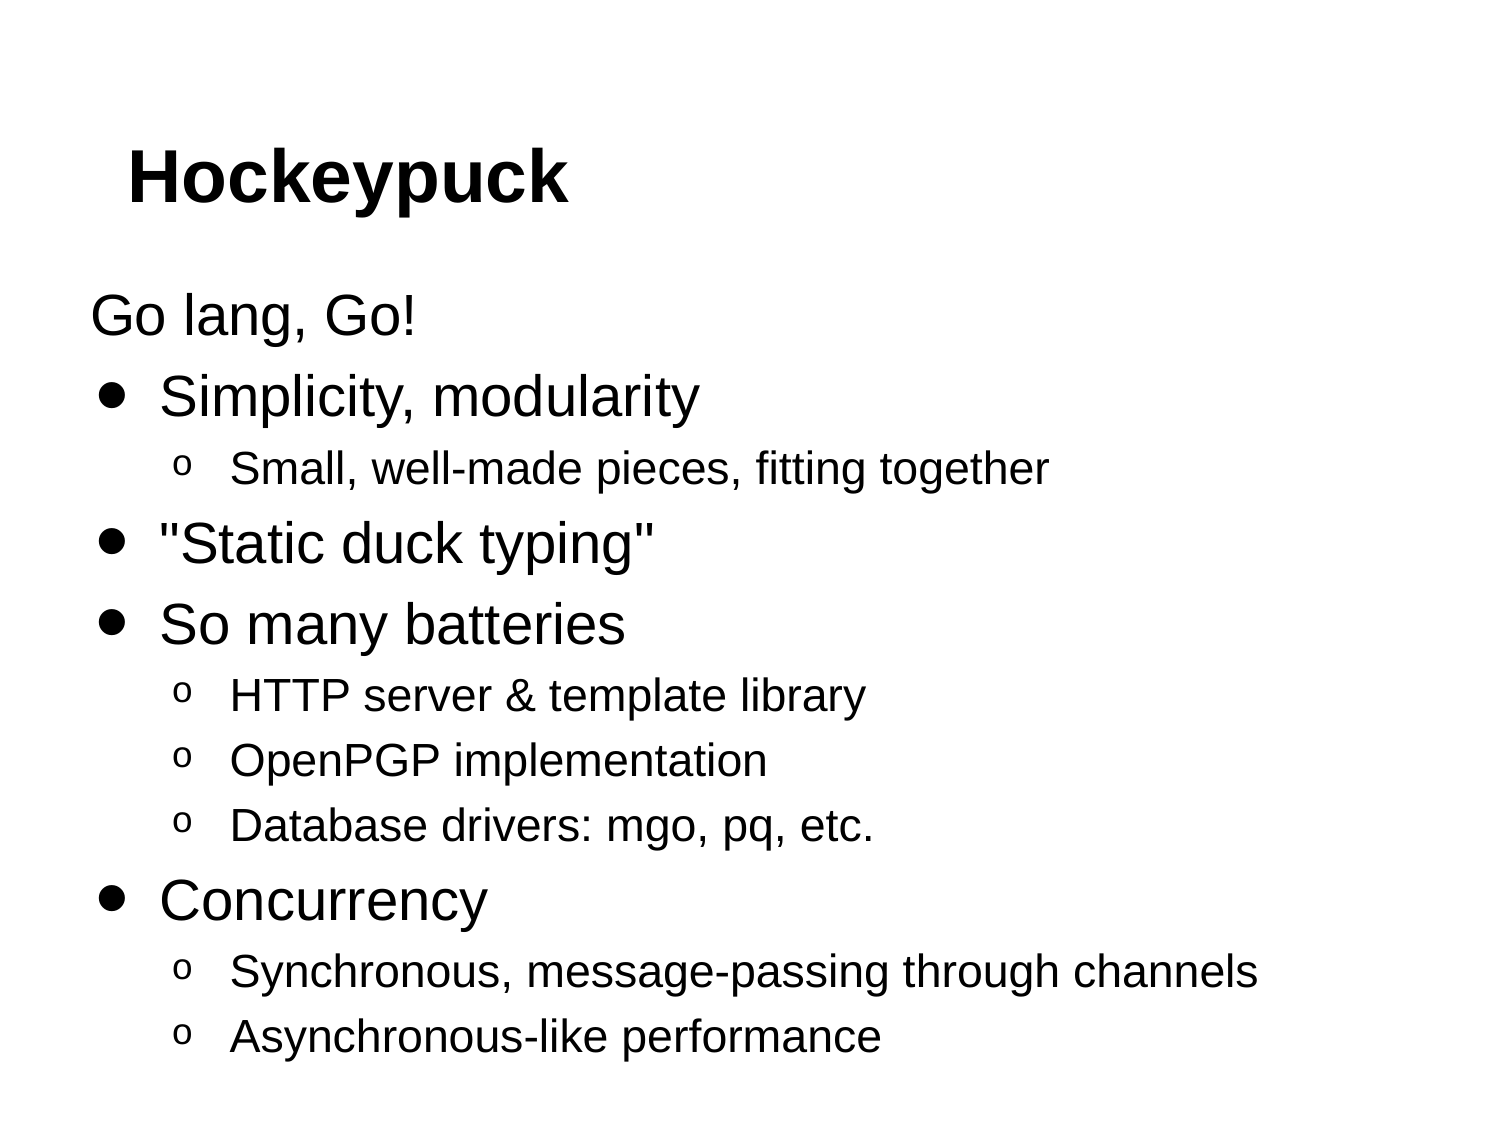

# Hockeypuck
Go lang, Go!
Simplicity, modularity
Small, well-made pieces, fitting together
"Static duck typing"
So many batteries
HTTP server & template library
OpenPGP implementation
Database drivers: mgo, pq, etc.
Concurrency
Synchronous, message-passing through channels
Asynchronous-like performance